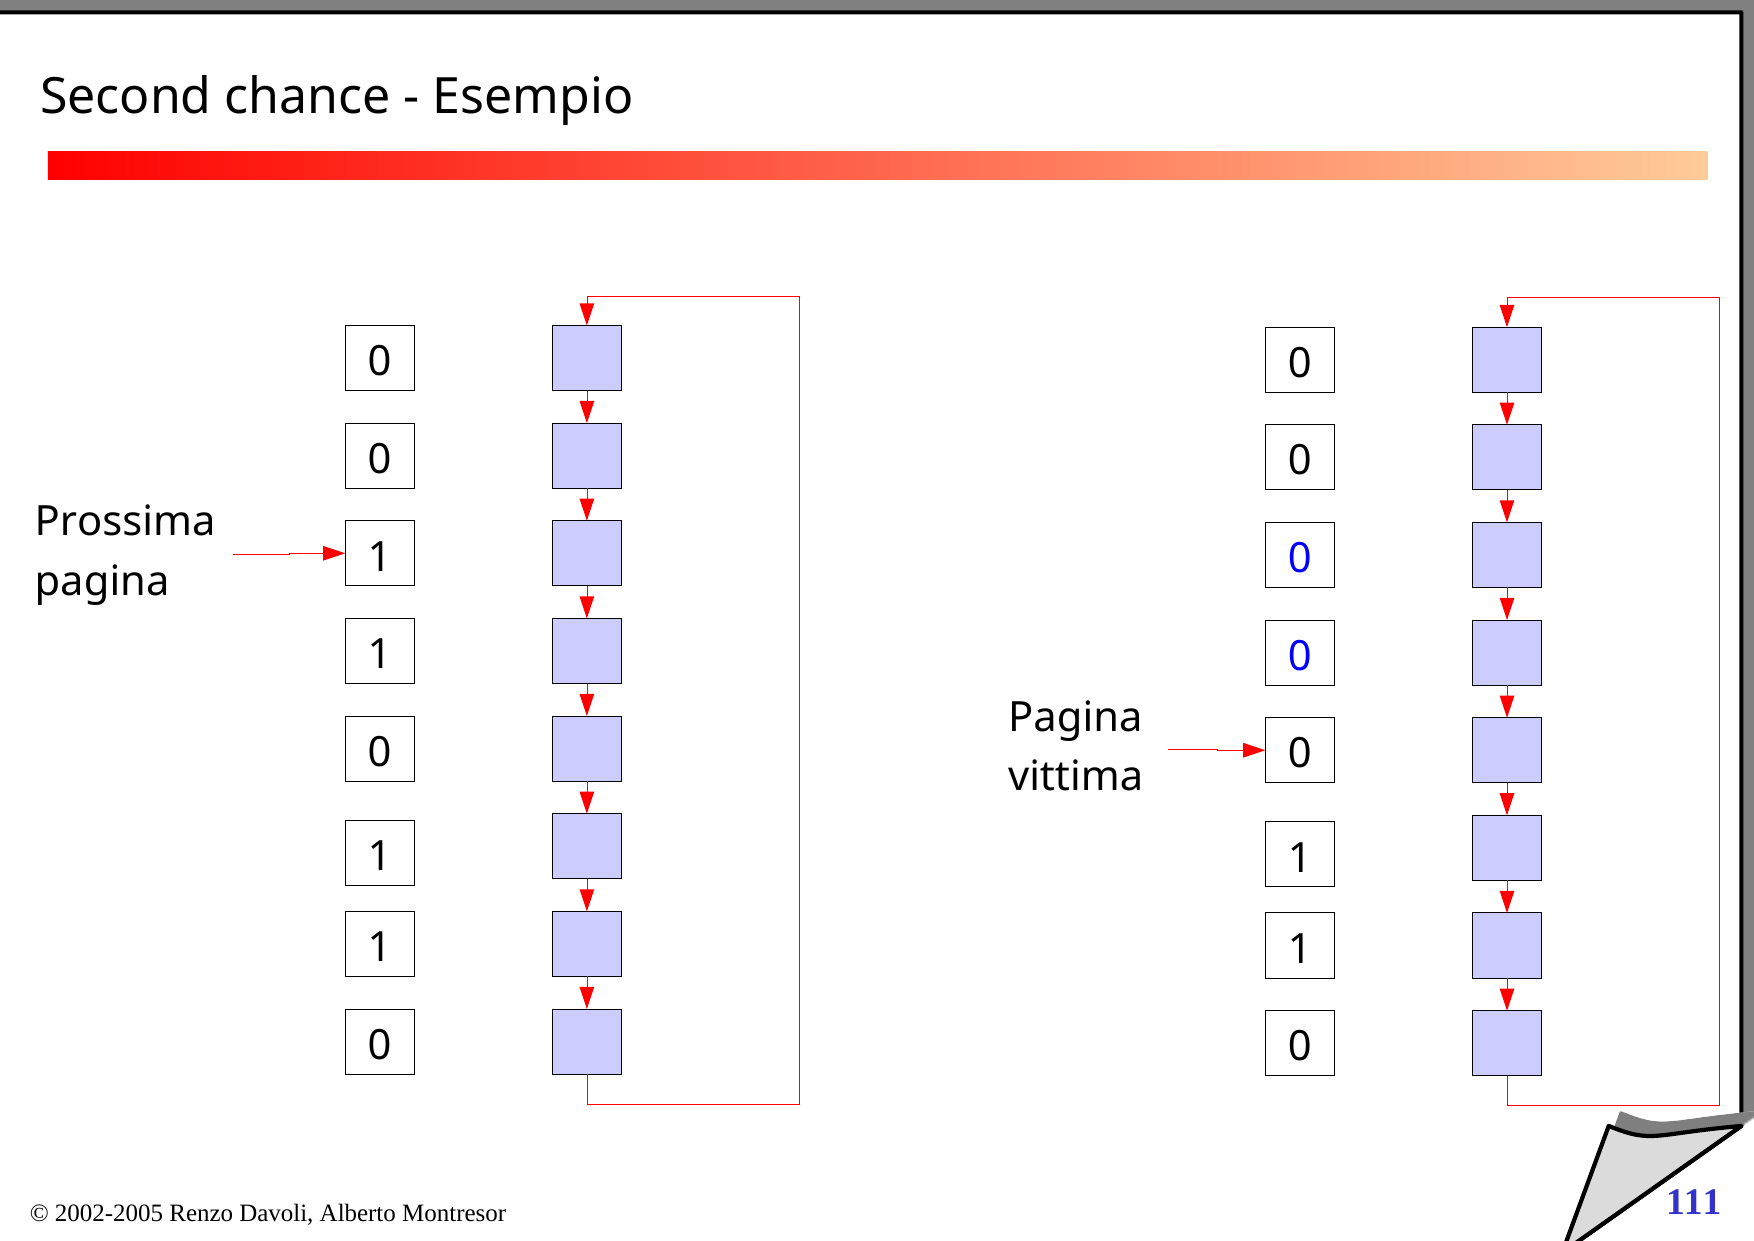

# Second chance - Esempio
0
0
0
0
Prossima
pagina
1
0
1
0
Pagina
vittima
0
0
1
1
1
1
0
0